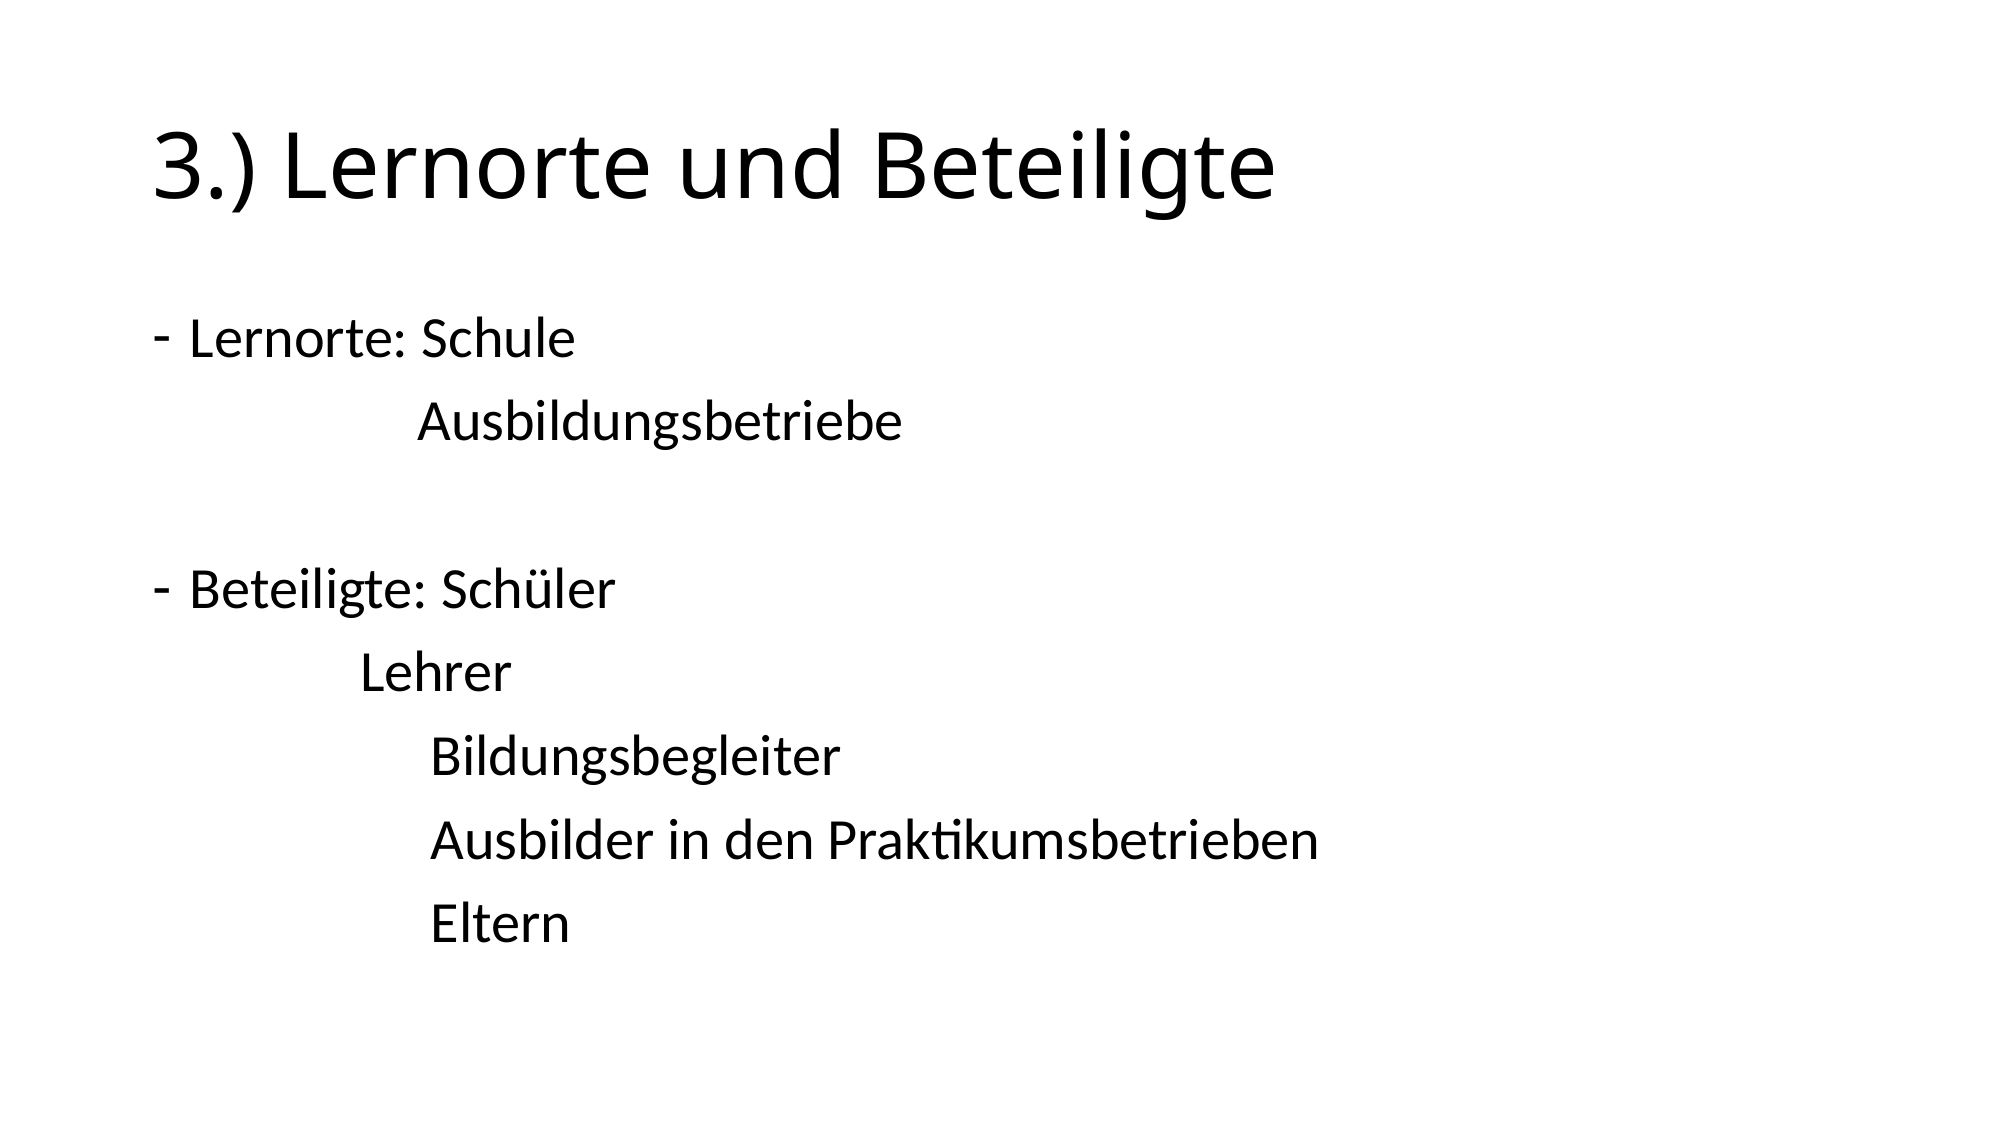

# 3.) Lernorte und Beteiligte
Lernorte: Schule
 Ausbildungsbetriebe
Beteiligte: Schüler
	 Lehrer
 Bildungsbegleiter
 Ausbilder in den Praktikumsbetrieben
 Eltern